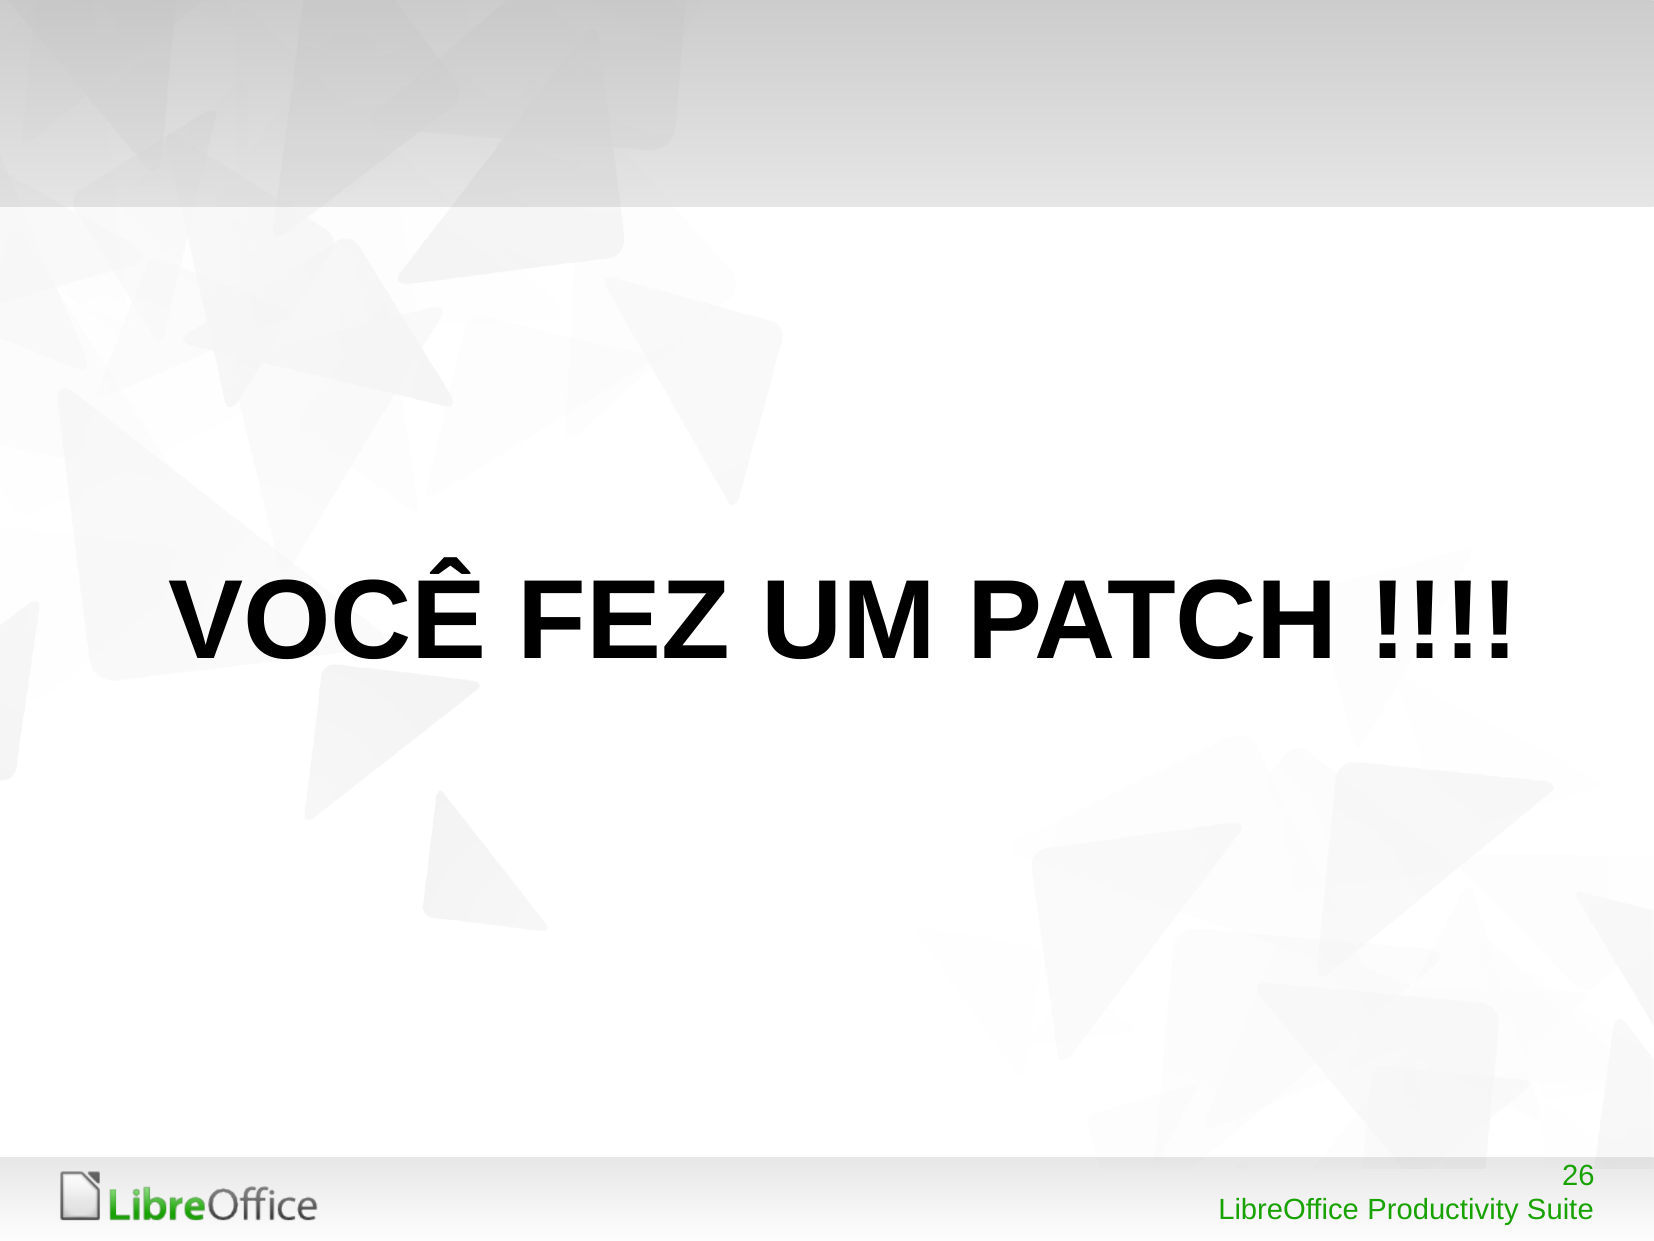

#
VOCÊ FEZ UM PATCH !!!!
26
LibreOffice Productivity Suite